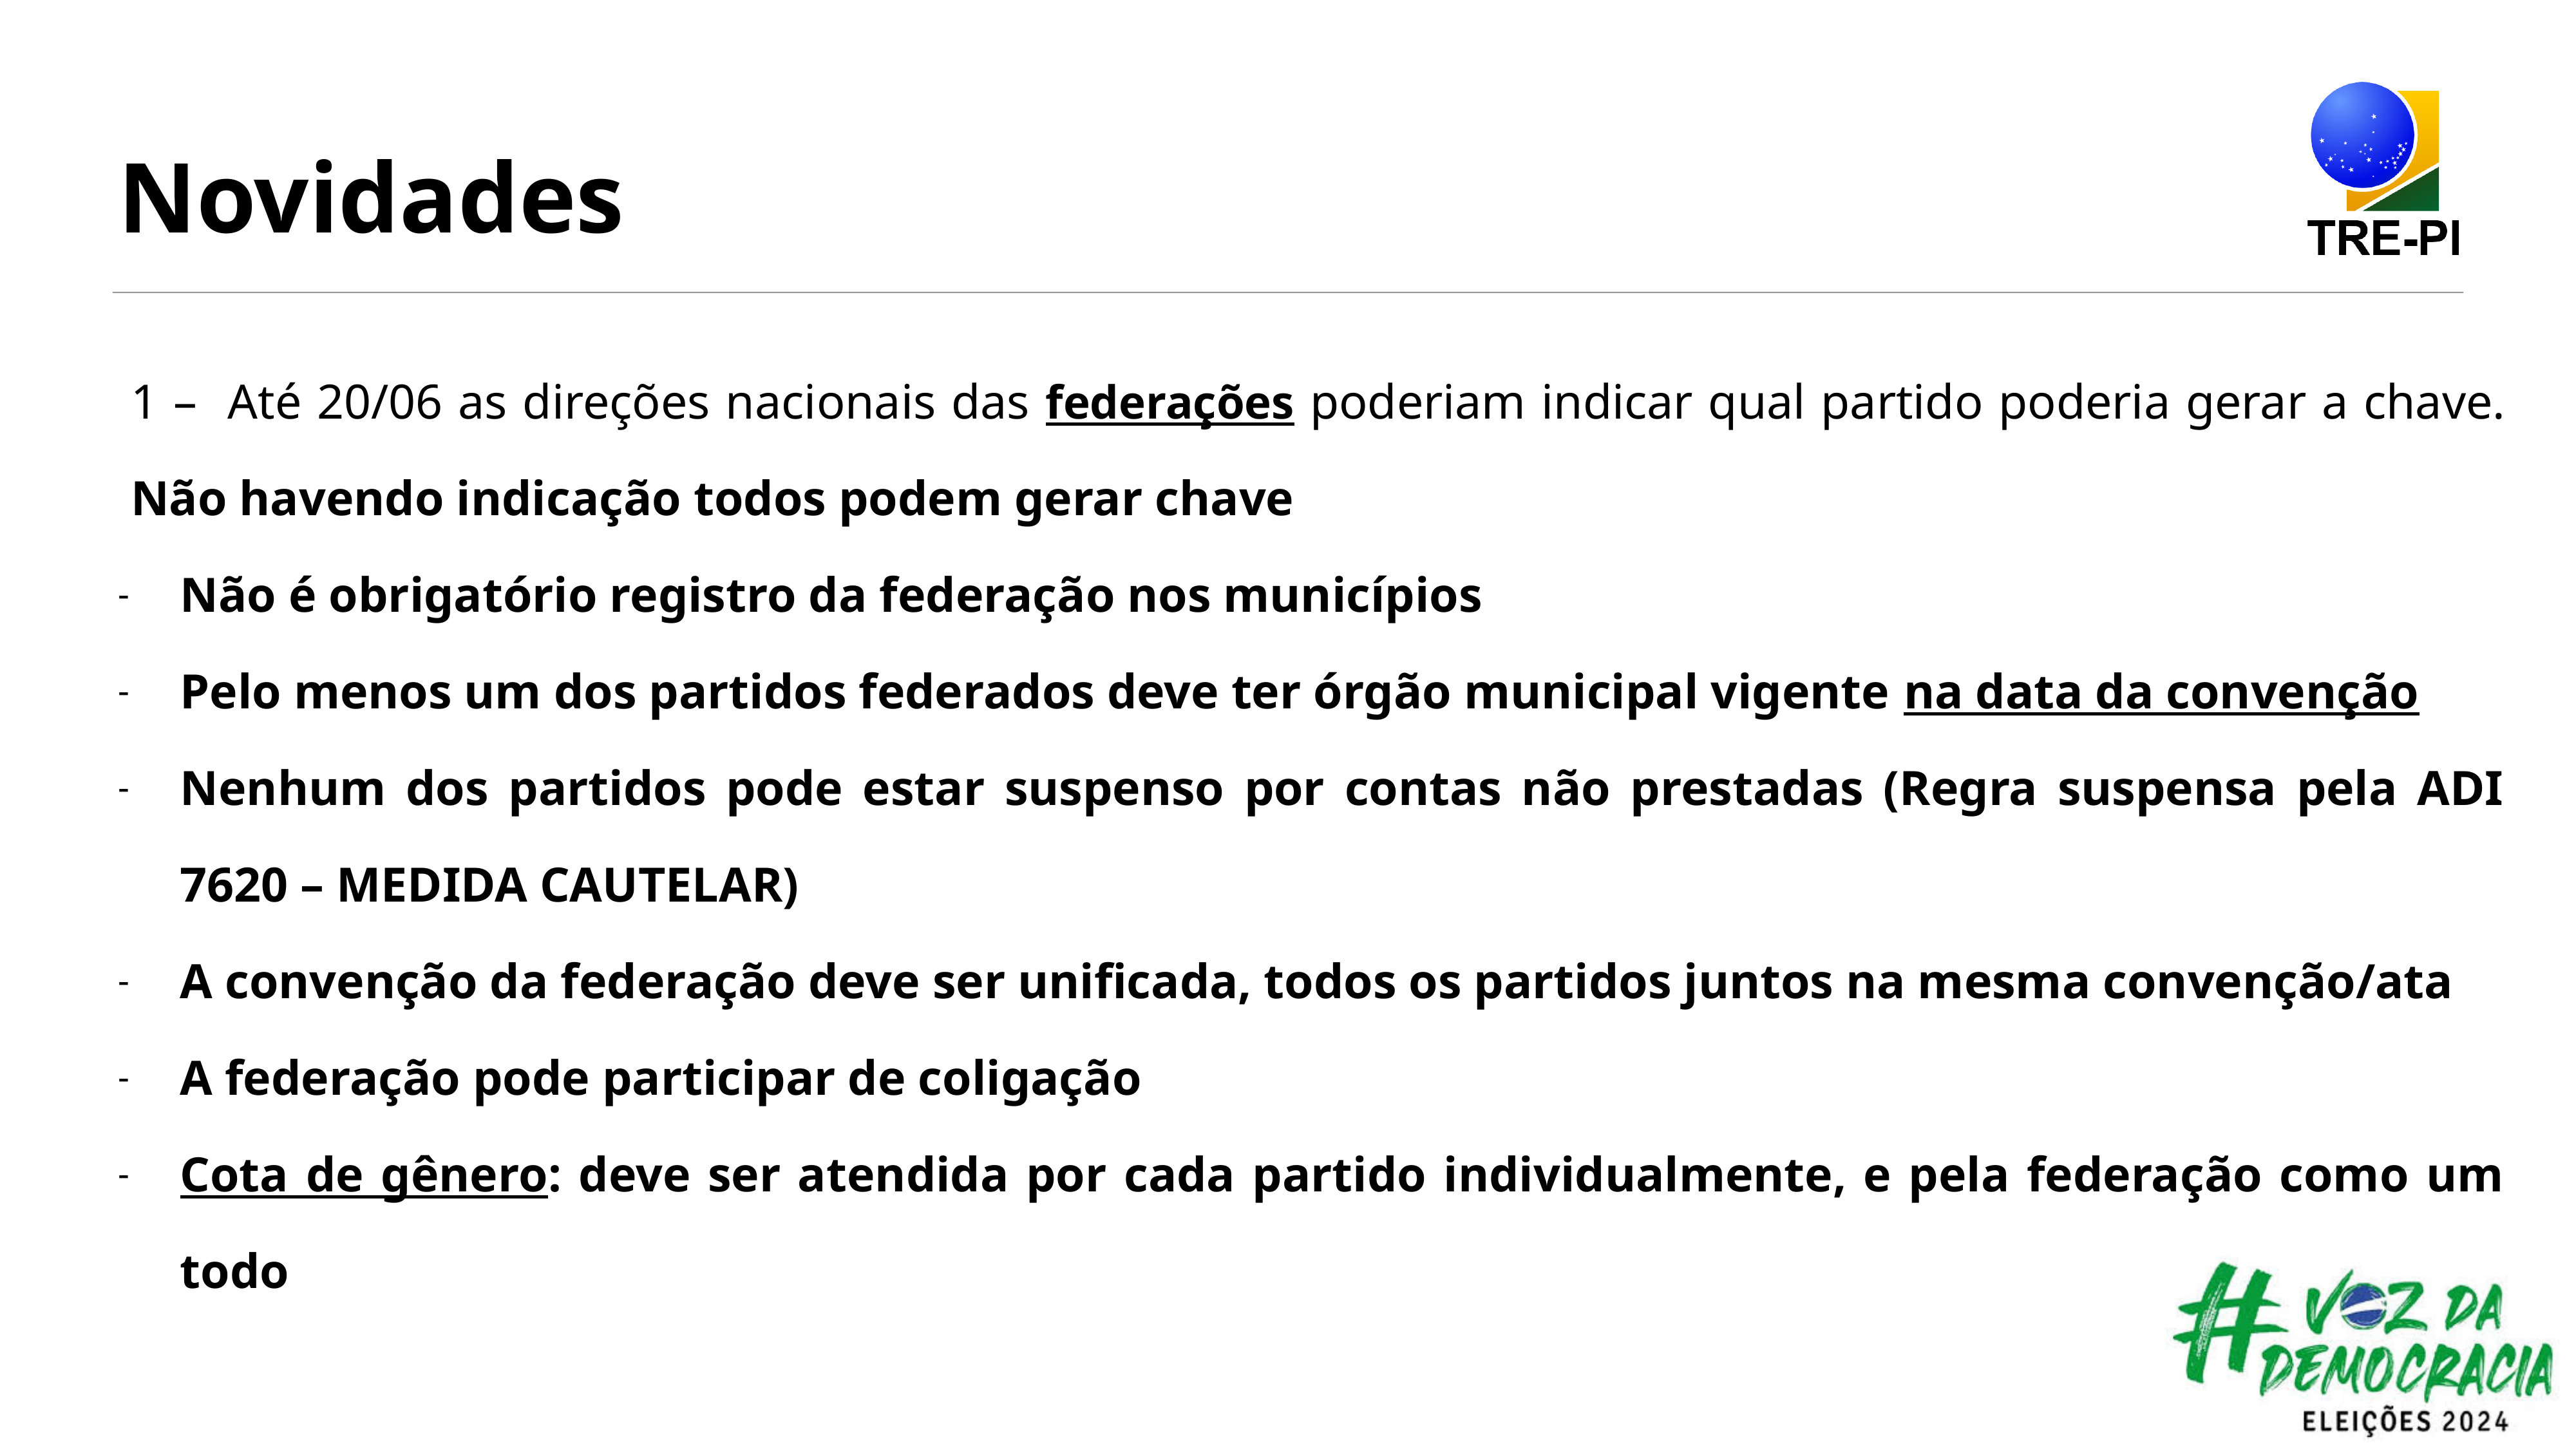

# Novidades
1 – Até 20/06 as direções nacionais das federações poderiam indicar qual partido poderia gerar a chave. Não havendo indicação todos podem gerar chave
Não é obrigatório registro da federação nos municípios
Pelo menos um dos partidos federados deve ter órgão municipal vigente na data da convenção
Nenhum dos partidos pode estar suspenso por contas não prestadas (Regra suspensa pela ADI 7620 – MEDIDA CAUTELAR)
A convenção da federação deve ser unificada, todos os partidos juntos na mesma convenção/ata
A federação pode participar de coligação
Cota de gênero: deve ser atendida por cada partido individualmente, e pela federação como um todo